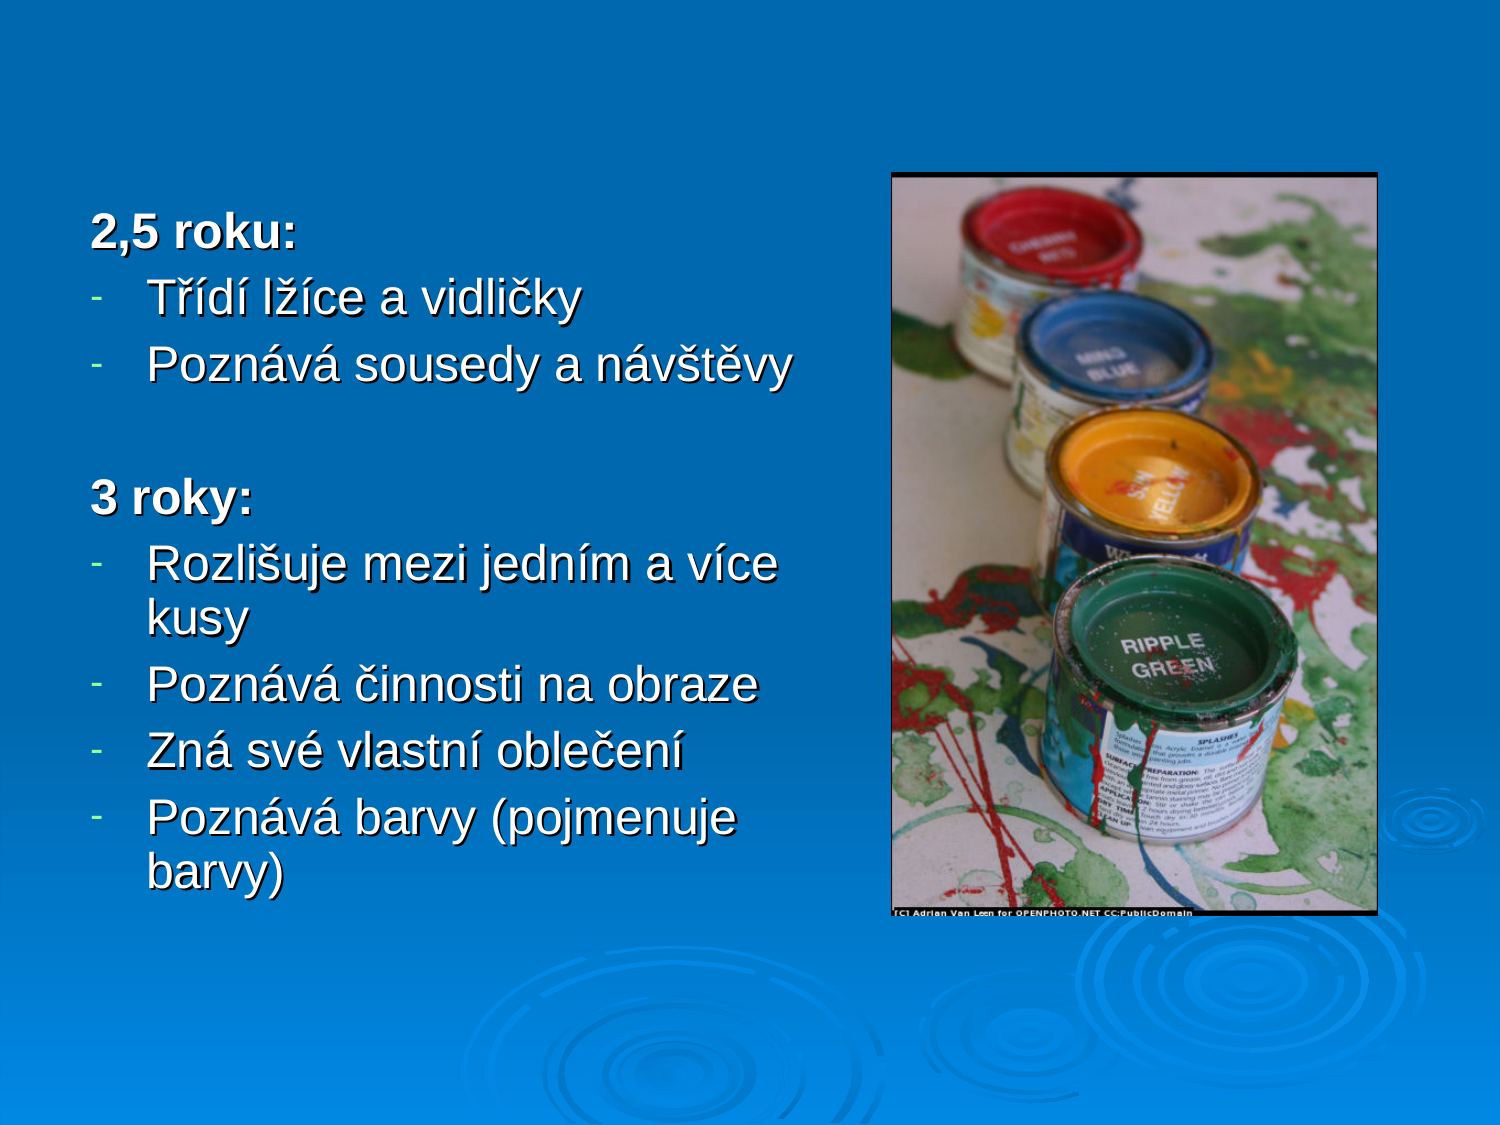

# 2,5 roku:
Třídí lžíce a vidličky
Poznává sousedy a návštěvy
3 roky:
Rozlišuje mezi jedním a více kusy
Poznává činnosti na obraze
Zná své vlastní oblečení
Poznává barvy (pojmenuje barvy)